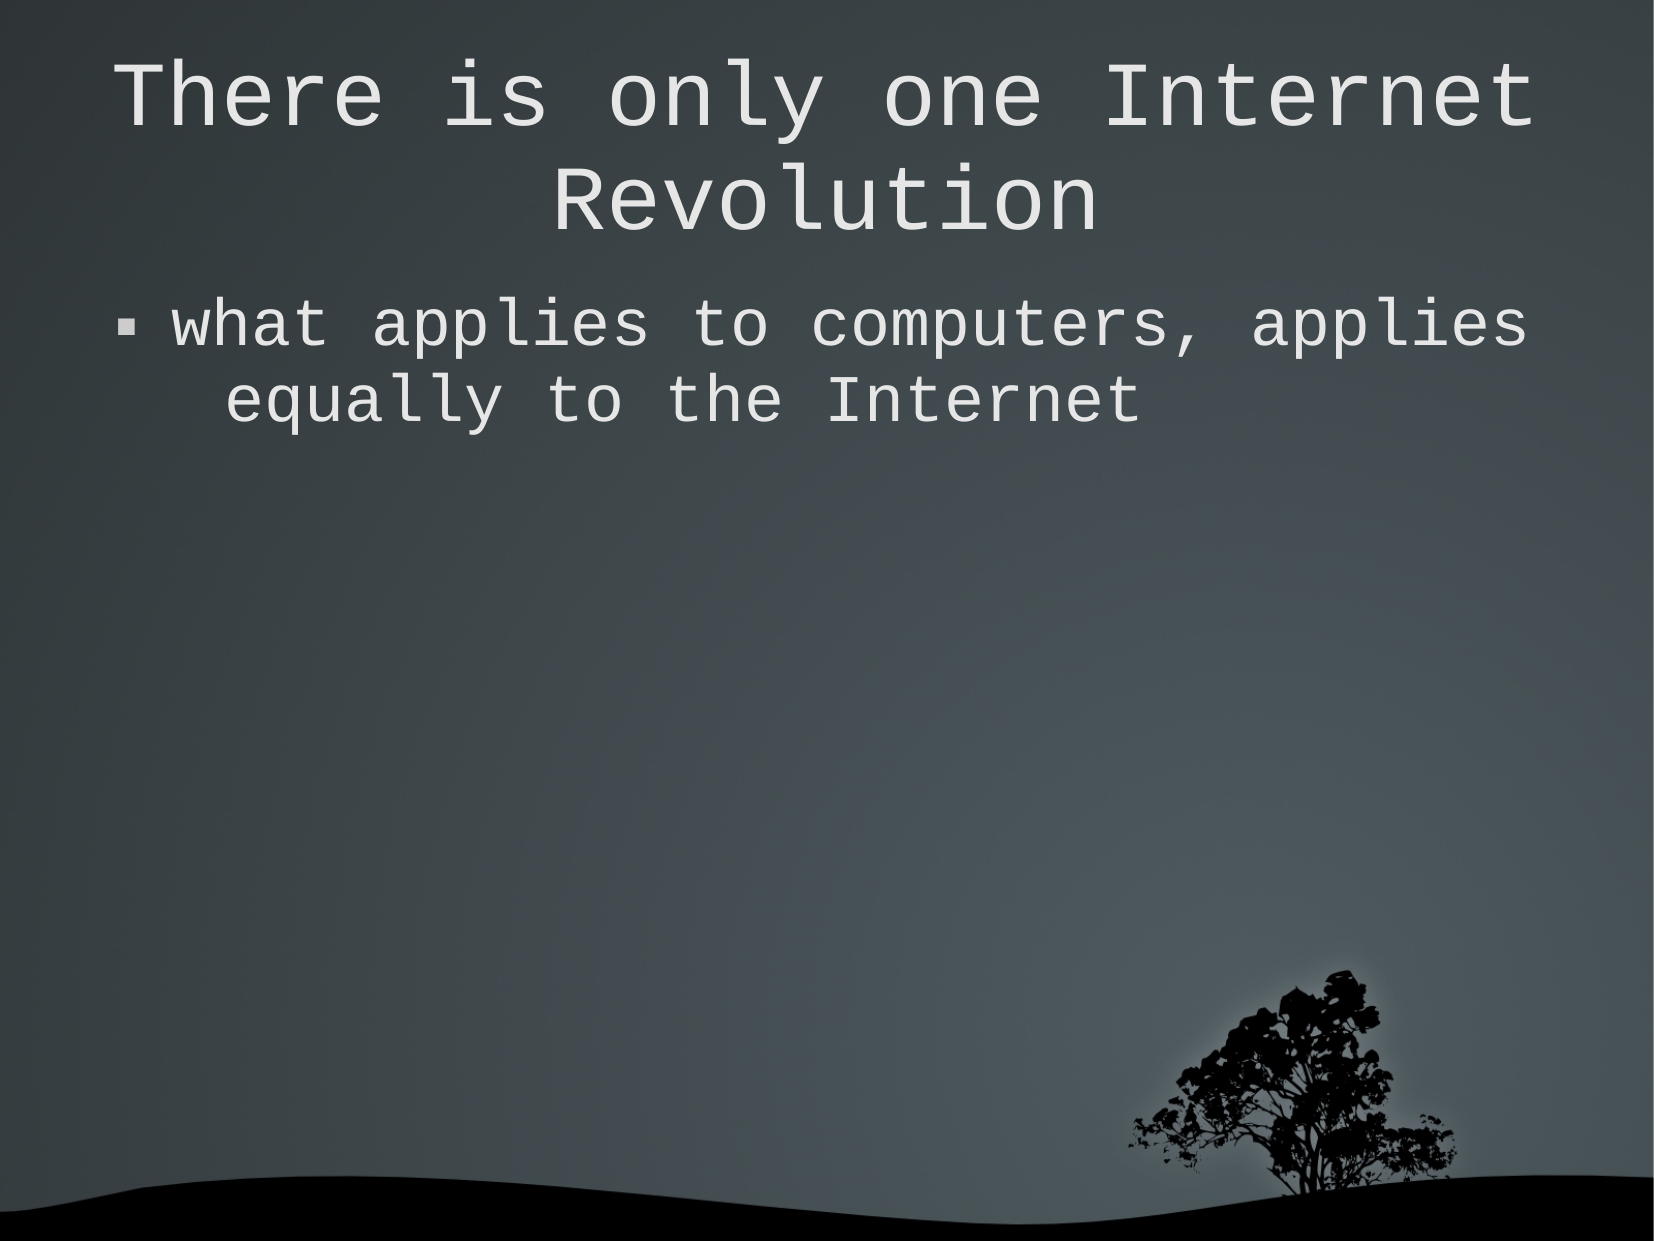

# There is only one Internet Revolution
what applies to computers, applies equally to the Internet